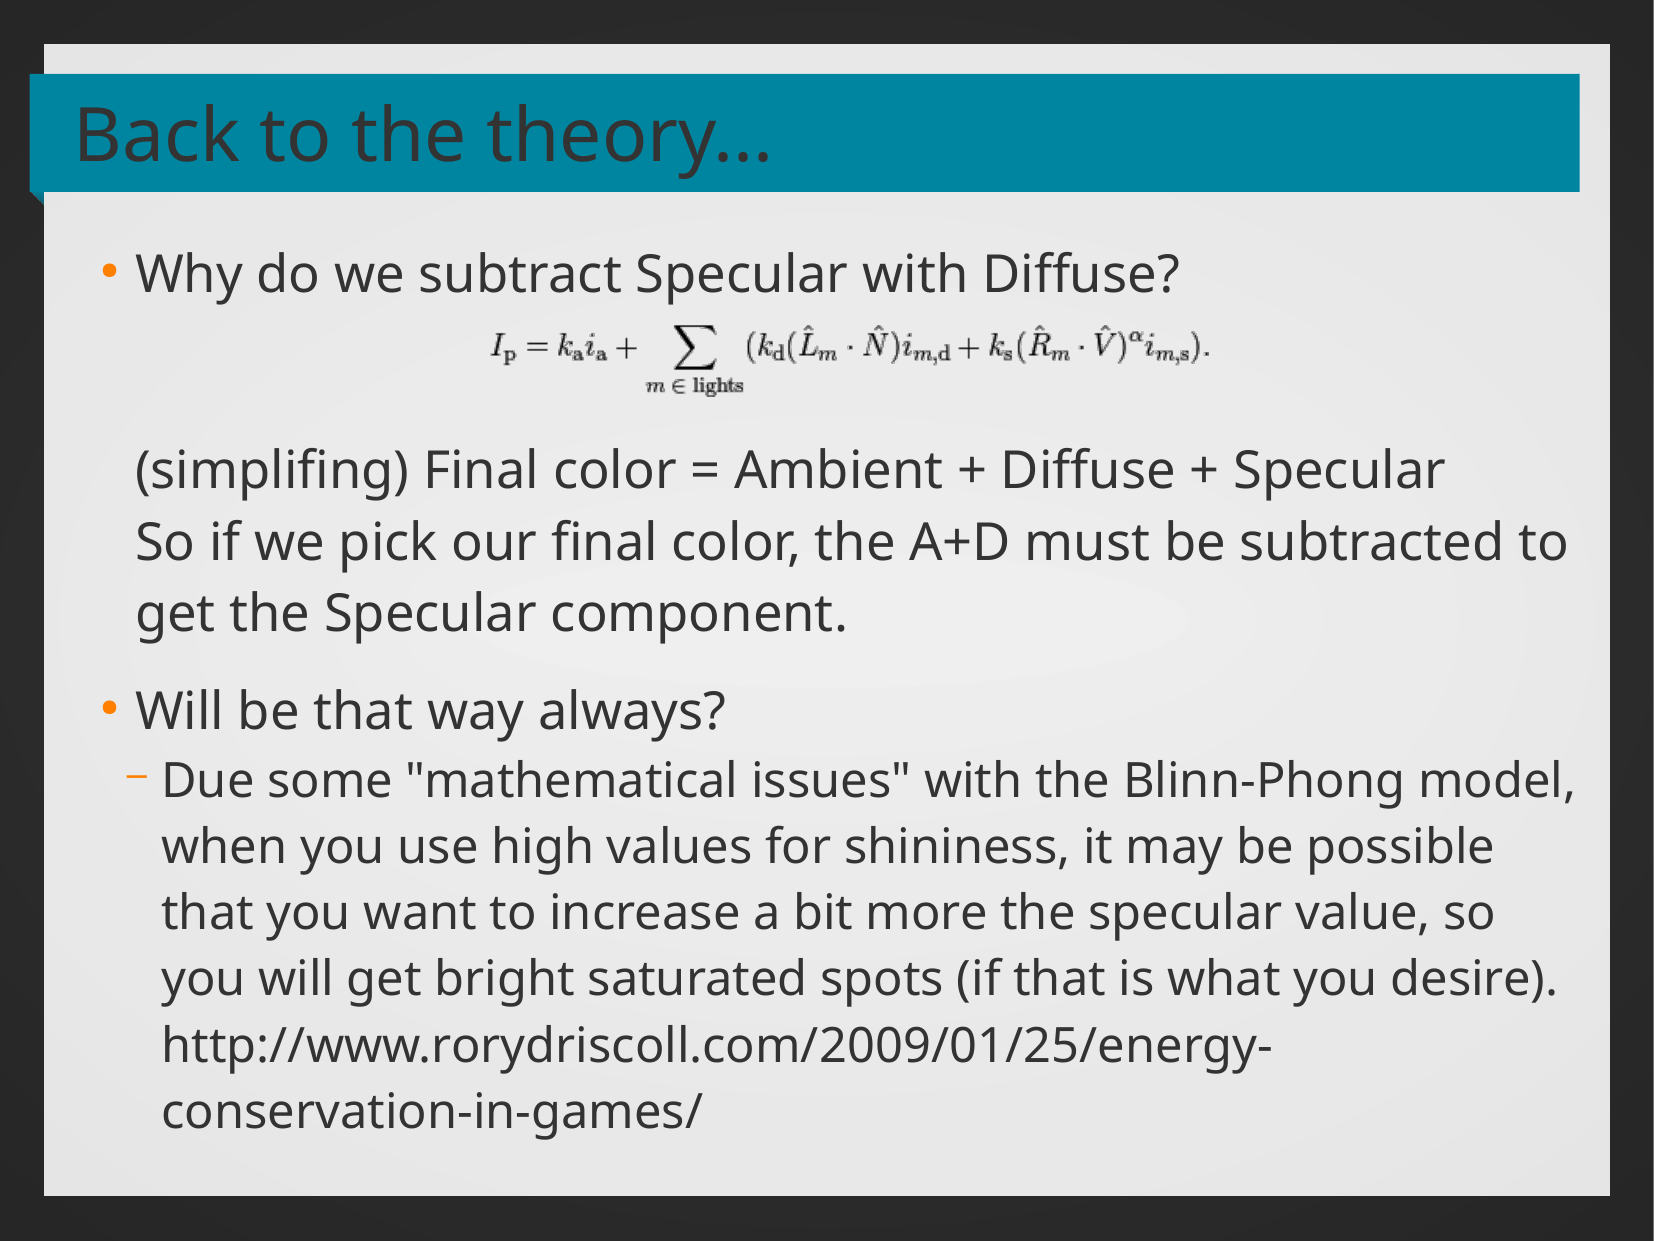

# Back to the theory...
Why do we subtract Specular with Diffuse?
(simplifing) Final color = Ambient + Diffuse + Specular
So if we pick our final color, the A+D must be subtracted to get the Specular component.
Will be that way always?
Due some "mathematical issues" with the Blinn-Phong model, when you use high values for shininess, it may be possible that you want to increase a bit more the specular value, so you will get bright saturated spots (if that is what you desire).
http://www.rorydriscoll.com/2009/01/25/energy-conservation-in-games/